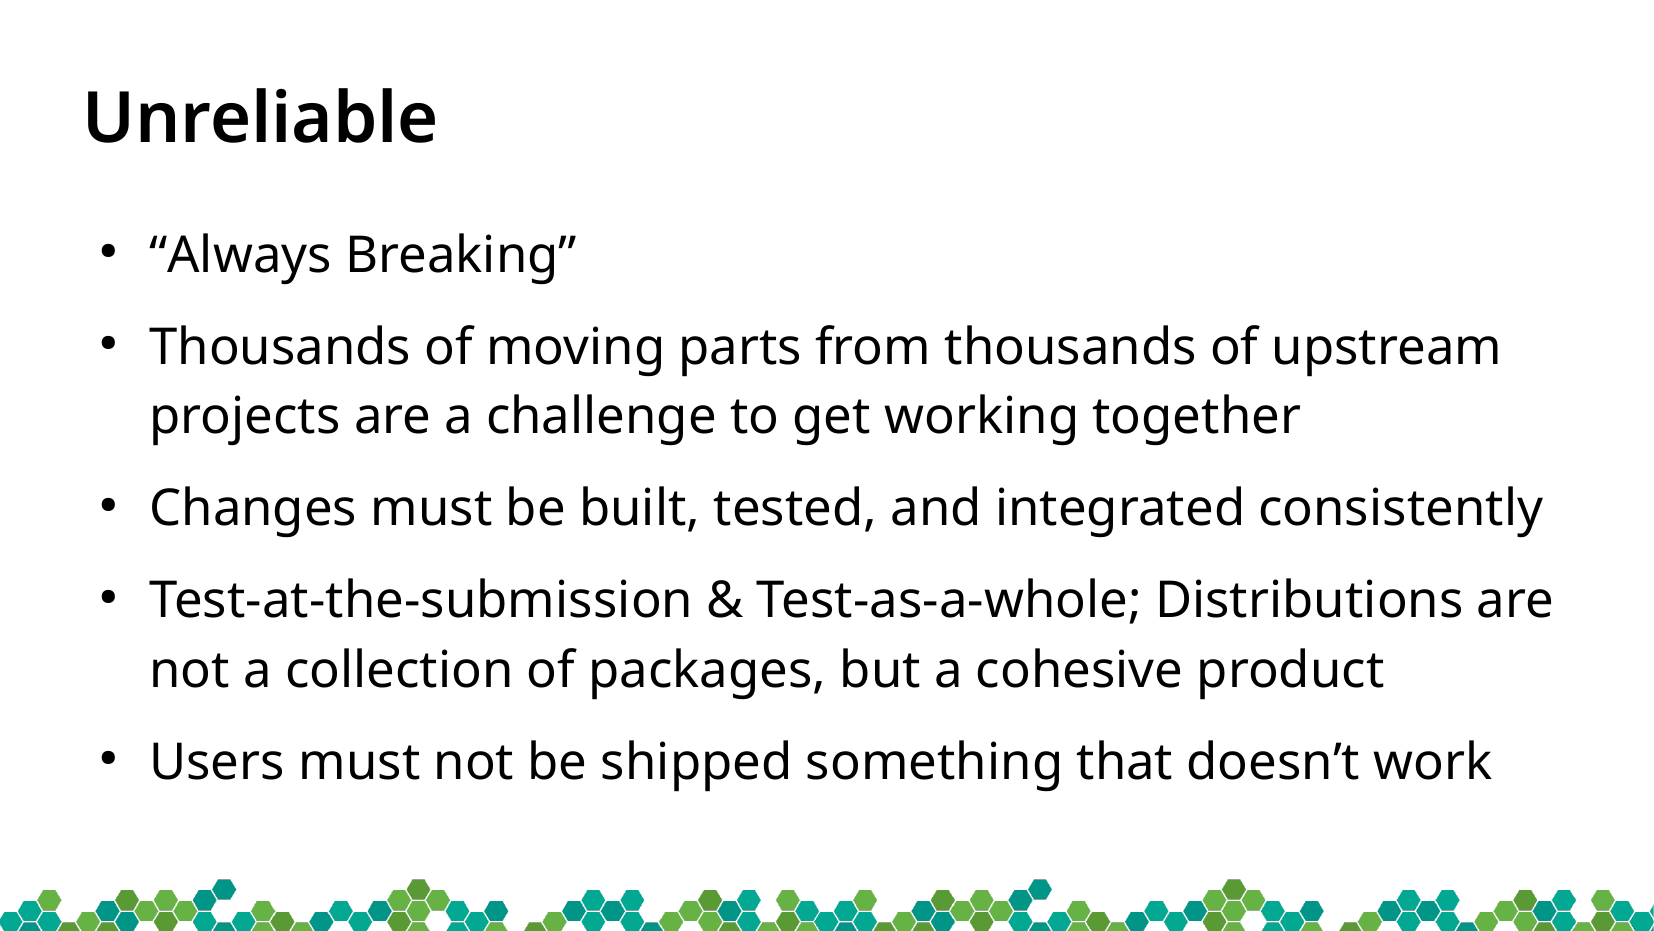

# Unreliable
“Always Breaking”
Thousands of moving parts from thousands of upstream projects are a challenge to get working together
Changes must be built, tested, and integrated consistently
Test-at-the-submission & Test-as-a-whole; Distributions are not a collection of packages, but a cohesive product
Users must not be shipped something that doesn’t work